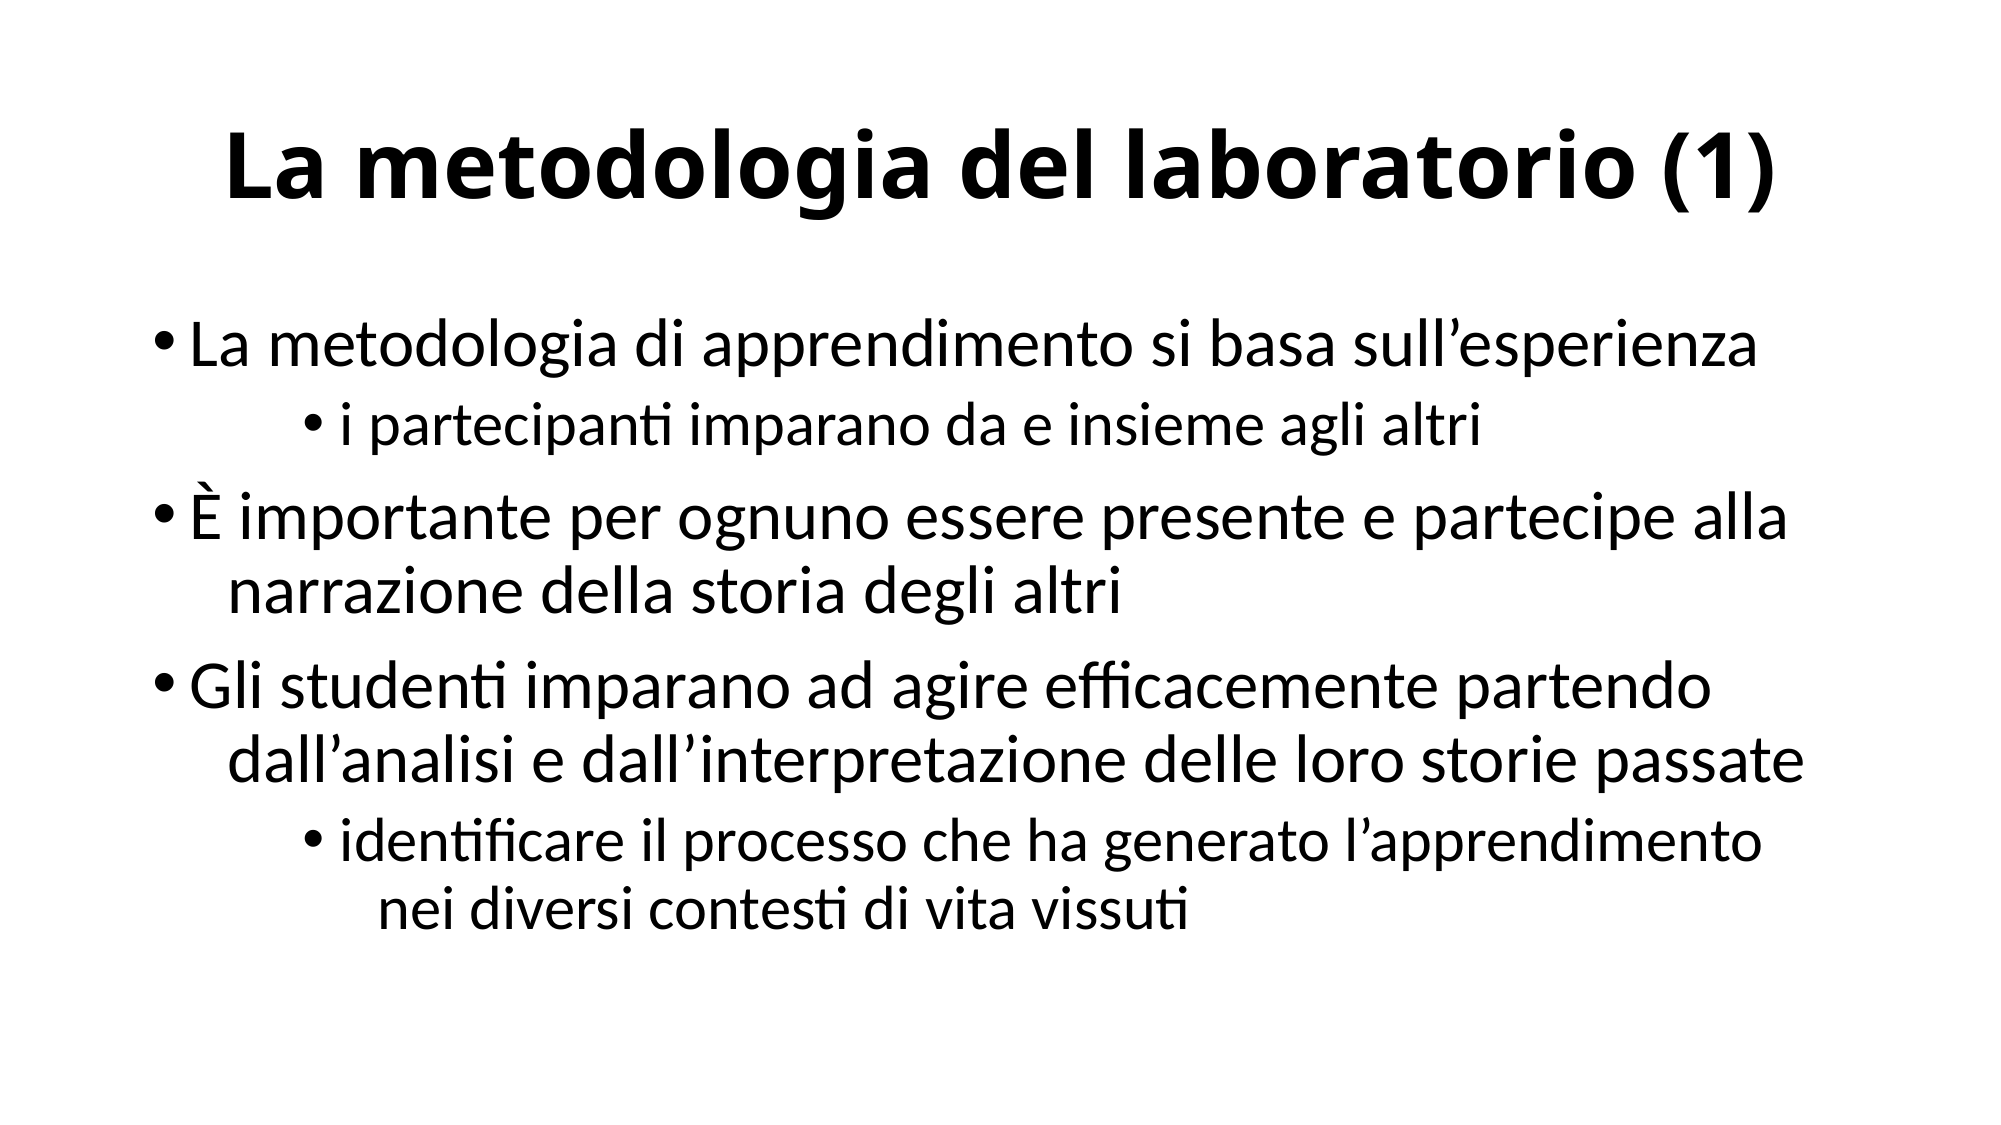

# La metodologia del laboratorio (1)
La metodologia di apprendimento si basa sull’esperienza
i partecipanti imparano da e insieme agli altri
È importante per ognuno essere presente e partecipe alla narrazione della storia degli altri
Gli studenti imparano ad agire efficacemente partendo dall’analisi e dall’interpretazione delle loro storie passate
identificare il processo che ha generato l’apprendimento nei diversi contesti di vita vissuti